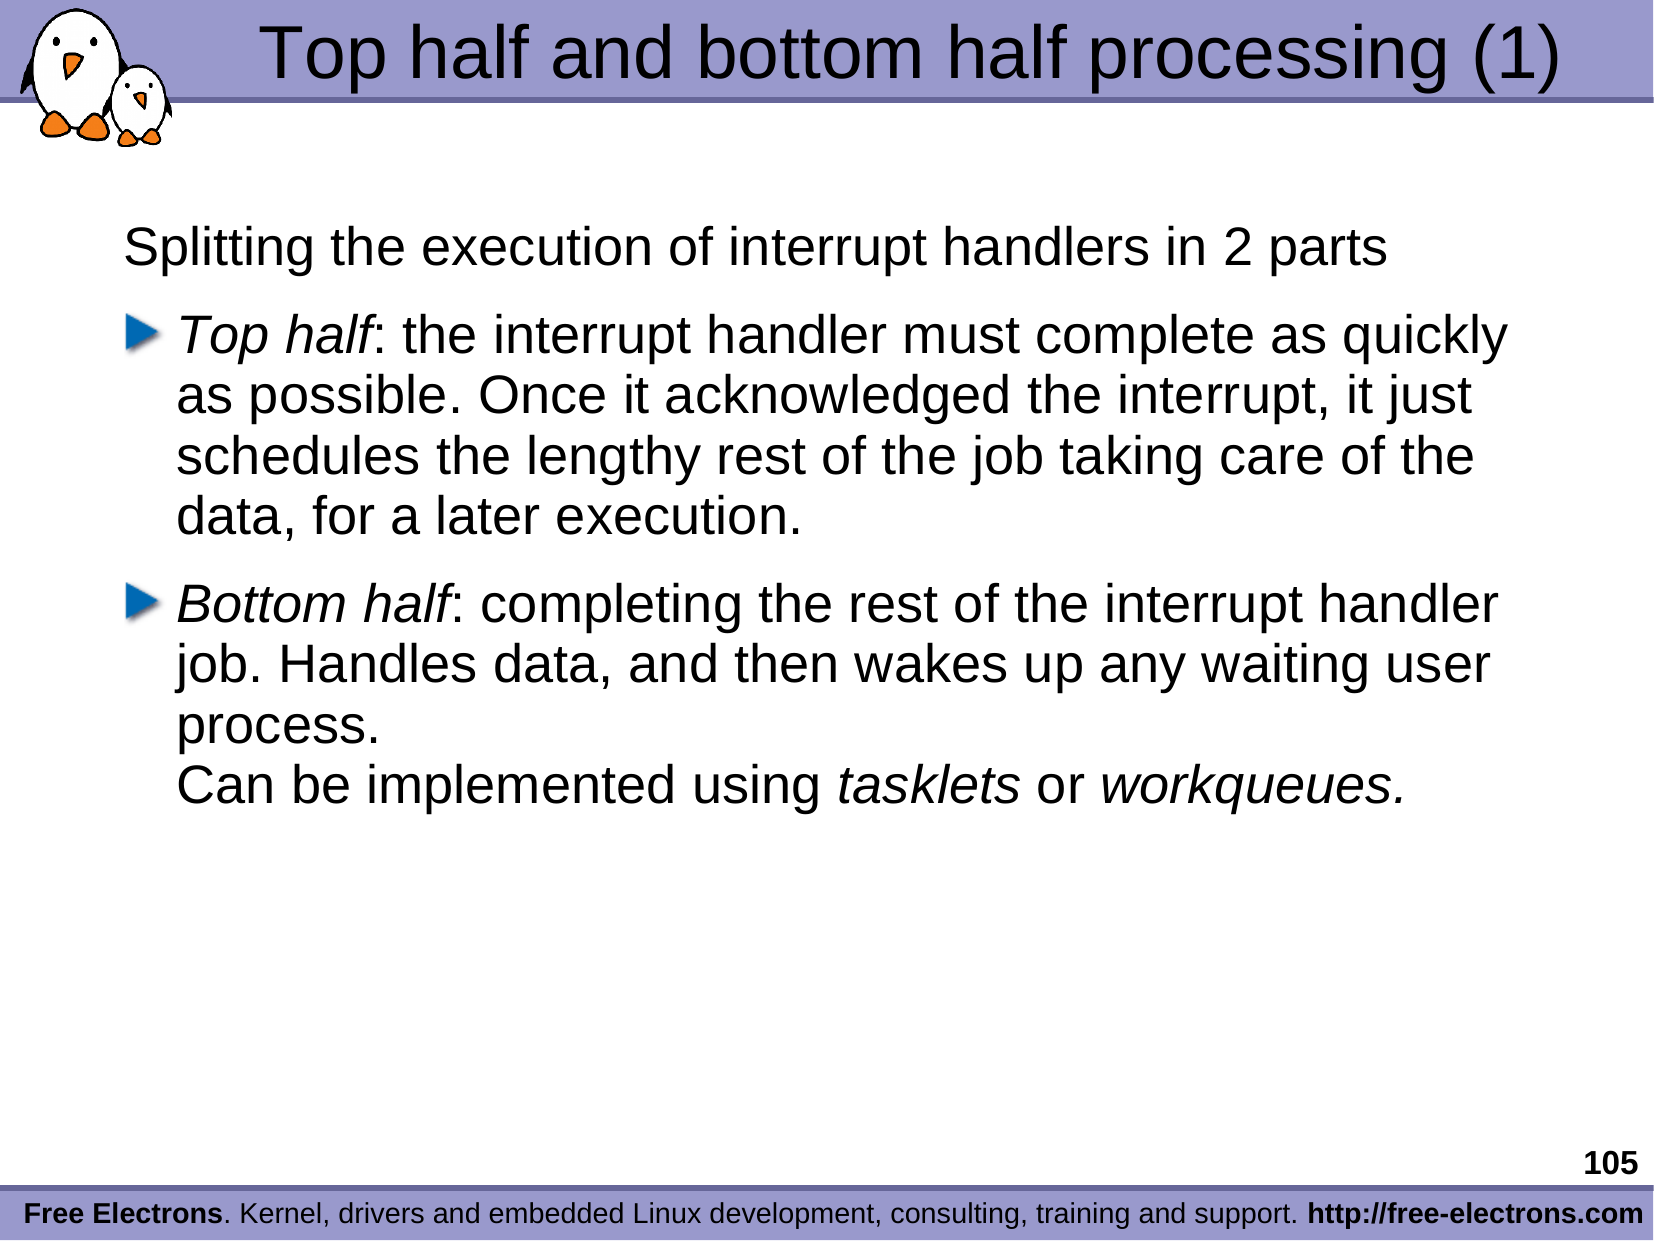

# Top half and bottom half processing (1)
Splitting the execution of interrupt handlers in 2 parts
Top half: the interrupt handler must complete as quickly as possible. Once it acknowledged the interrupt, it just schedules the lengthy rest of the job taking care of the data, for a later execution.
Bottom half: completing the rest of the interrupt handler job. Handles data, and then wakes up any waiting user process.
Can be implemented using tasklets or workqueues.